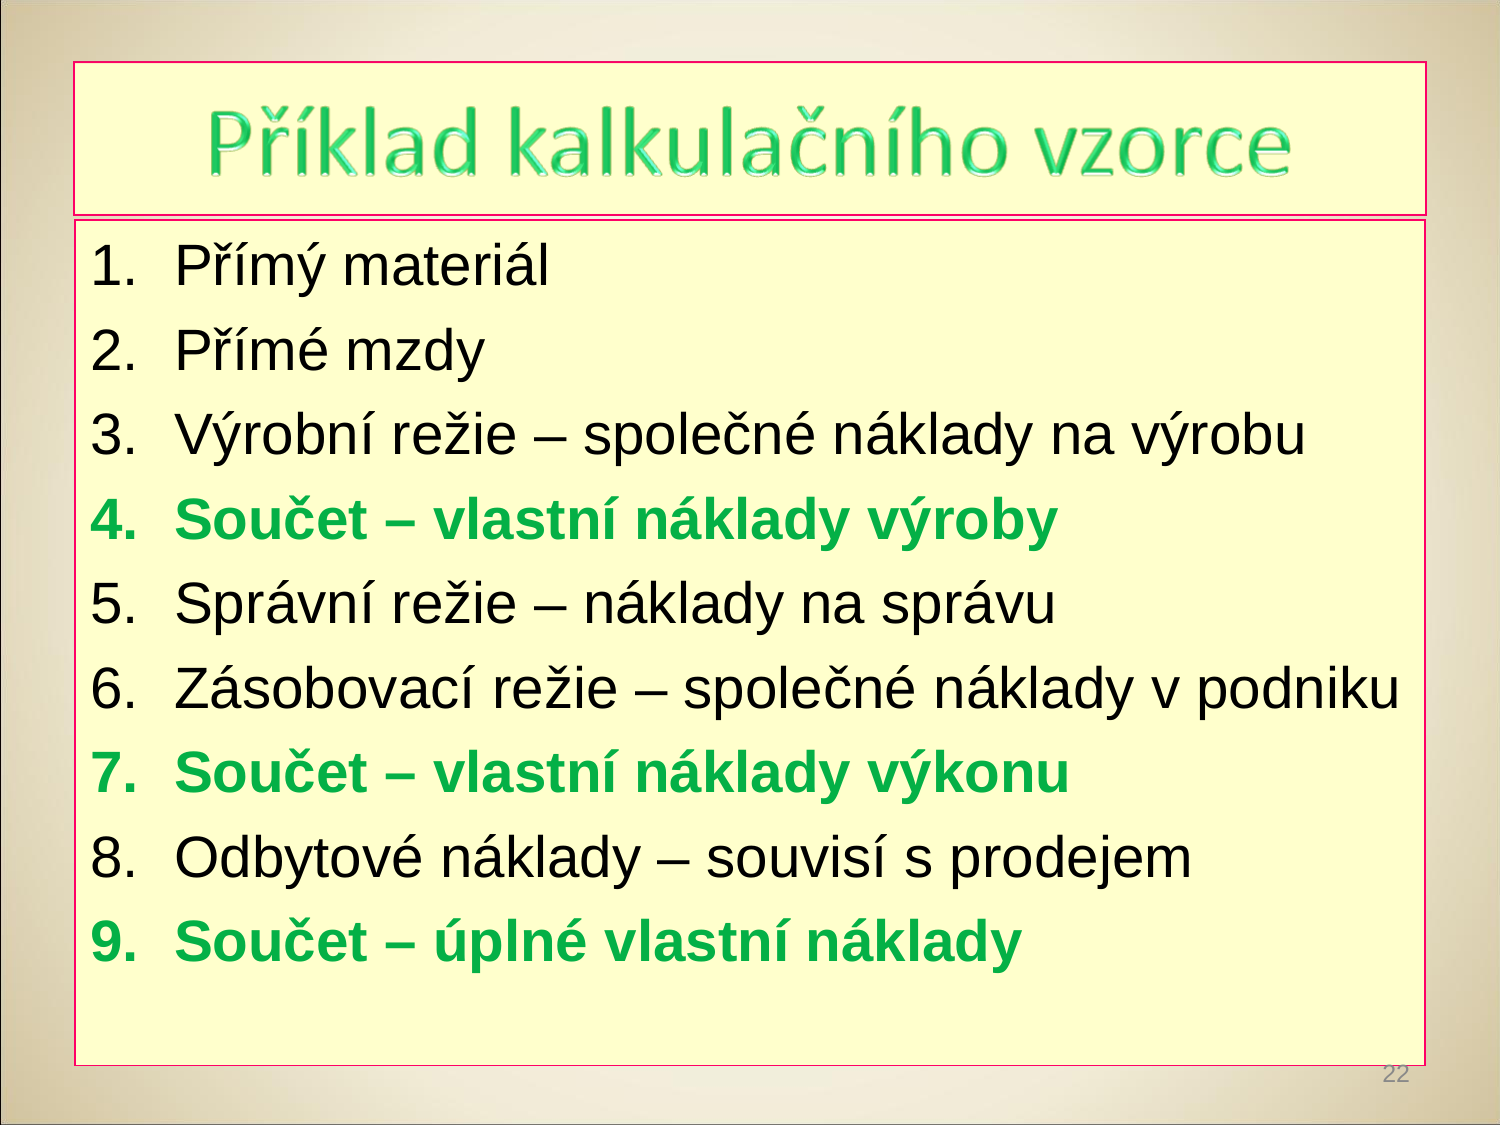

# Přímý materiál
Přímé mzdy
Výrobní režie – společné náklady na výrobu
Součet – vlastní náklady výroby
Správní režie – náklady na správu
Zásobovací režie – společné náklady v podniku
Součet – vlastní náklady výkonu
Odbytové náklady – souvisí s prodejem
Součet – úplné vlastní náklady